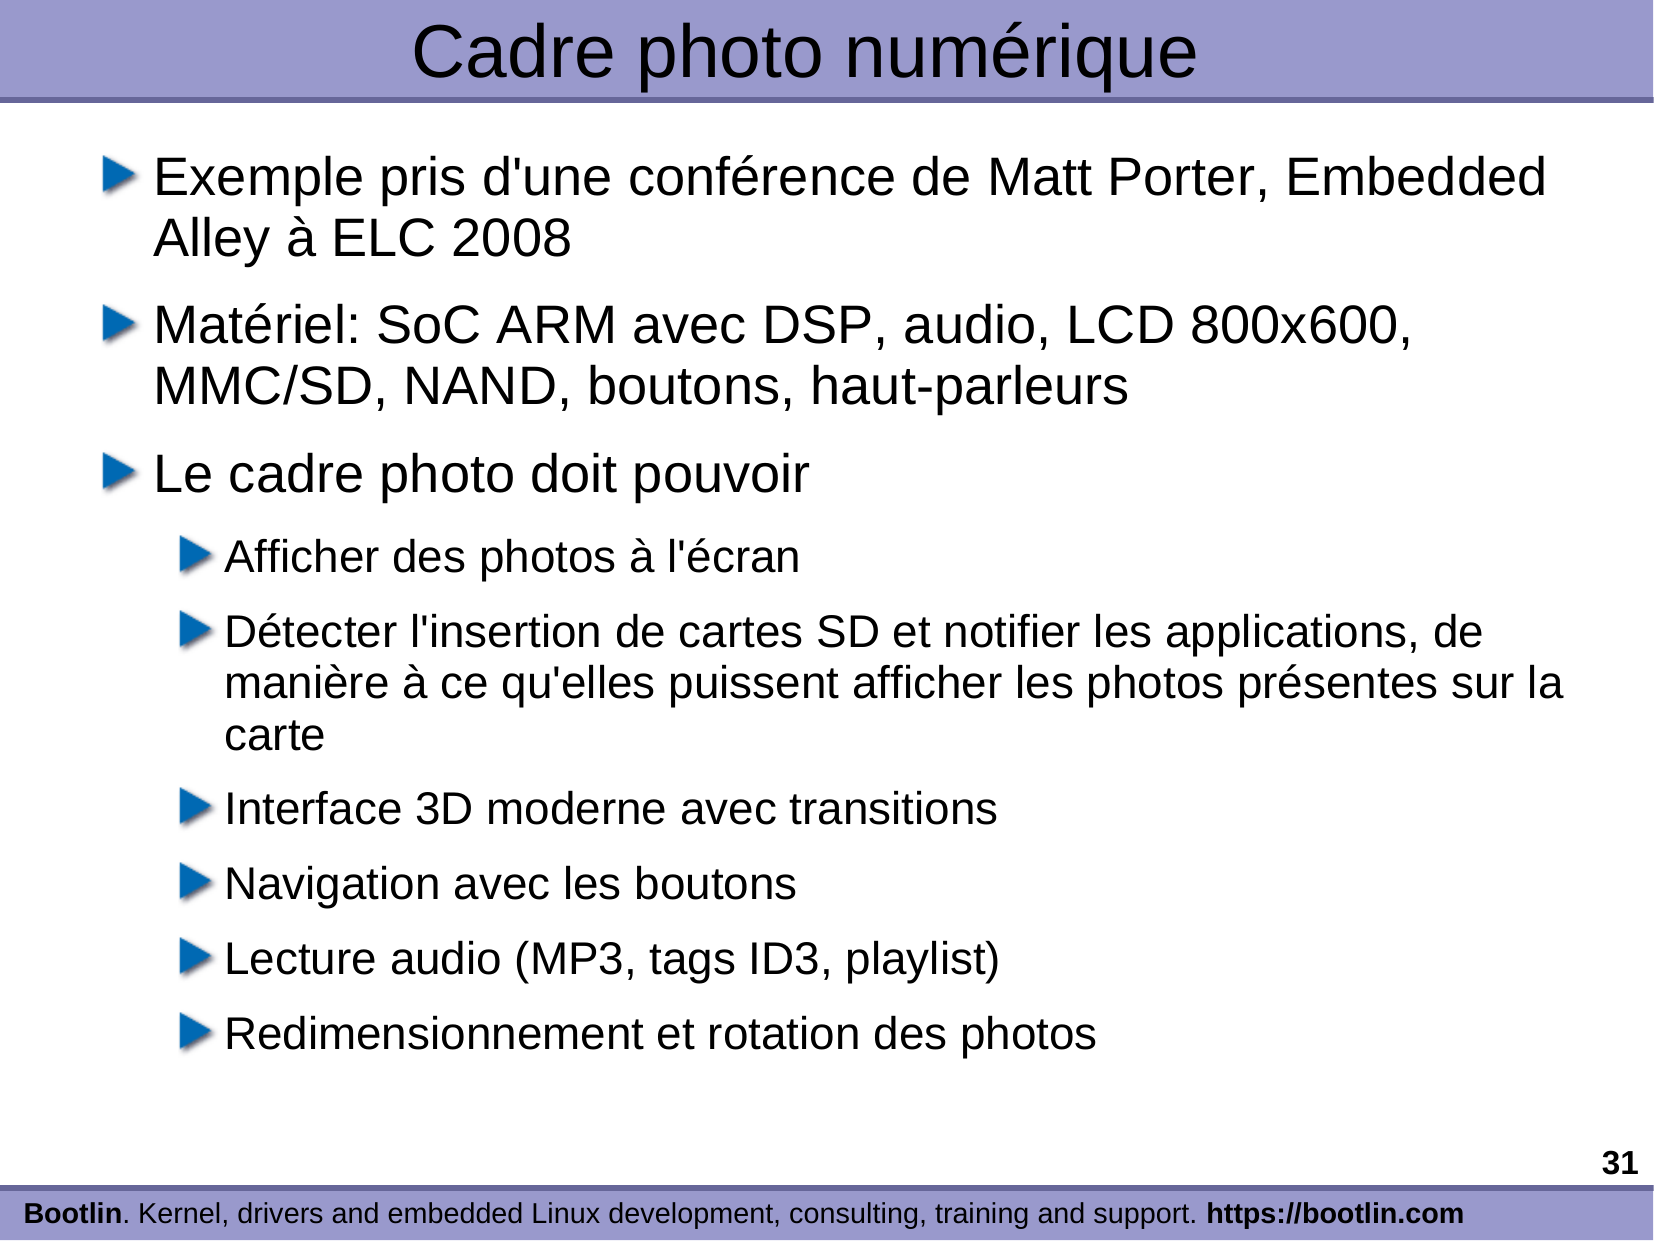

# Cadre photo numérique
Exemple pris d'une conférence de Matt Porter, Embedded Alley à ELC 2008
Matériel: SoC ARM avec DSP, audio, LCD 800x600, MMC/SD, NAND, boutons, haut-parleurs
Le cadre photo doit pouvoir
Afficher des photos à l'écran
Détecter l'insertion de cartes SD et notifier les applications, de manière à ce qu'elles puissent afficher les photos présentes sur la carte
Interface 3D moderne avec transitions
Navigation avec les boutons
Lecture audio (MP3, tags ID3, playlist)
Redimensionnement et rotation des photos